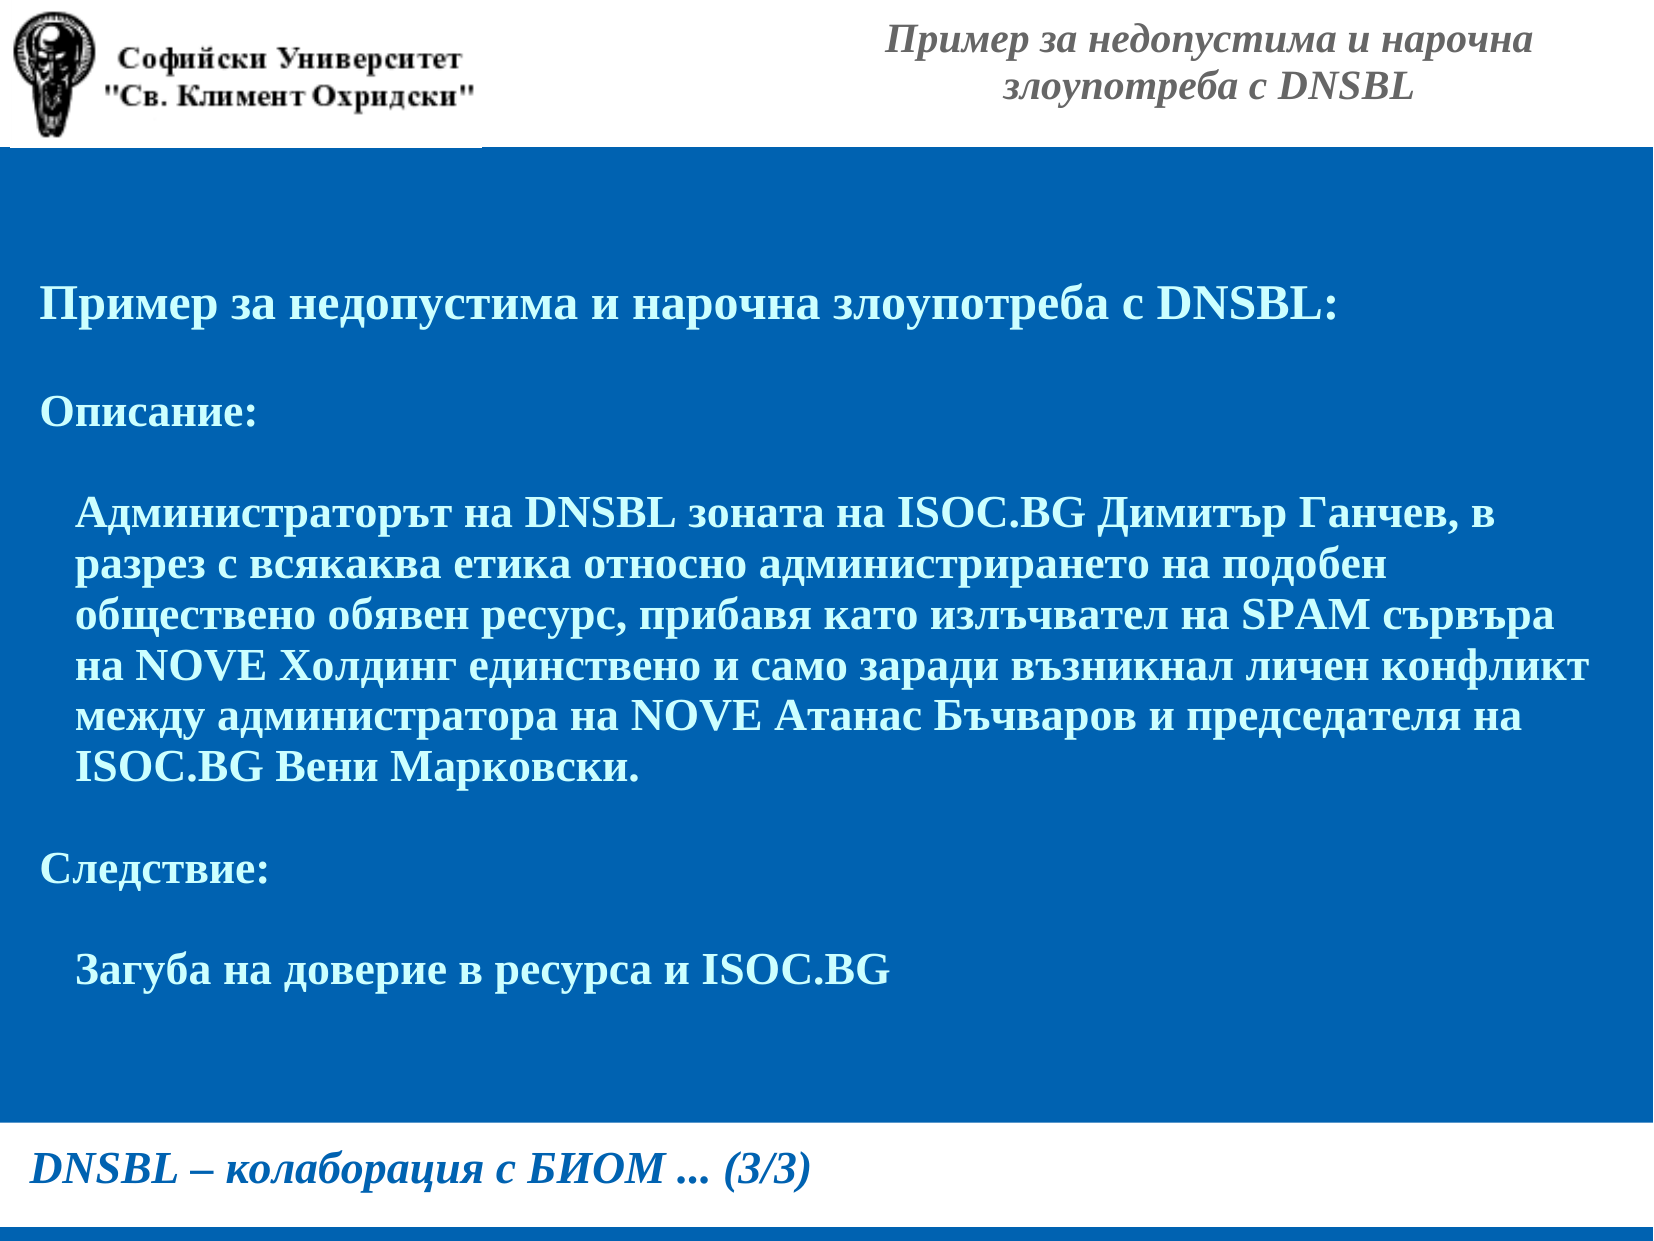

# Пример за недопустима и нарочна злоупотреба с DNSBL
Пример за недопустима и нарочна злоупотреба с DNSBL:
Описание:
Администраторът на DNSBL зоната на ISOC.BG Димитър Ганчев, в разрез с всякаква етика относно администрирането на подобен обществено обявен ресурс, прибавя като излъчвател на SPAM сървъра на NOVE Холдинг единствено и само заради възникнал личен конфликт между администратора на NOVE Атанас Бъчваров и председателя на ISOC.BG Вени Марковски.
Следствие:
Загуба на доверие в ресурса и ISOC.BG
DNSBL – колаборация с БИОМ ... (3/3)